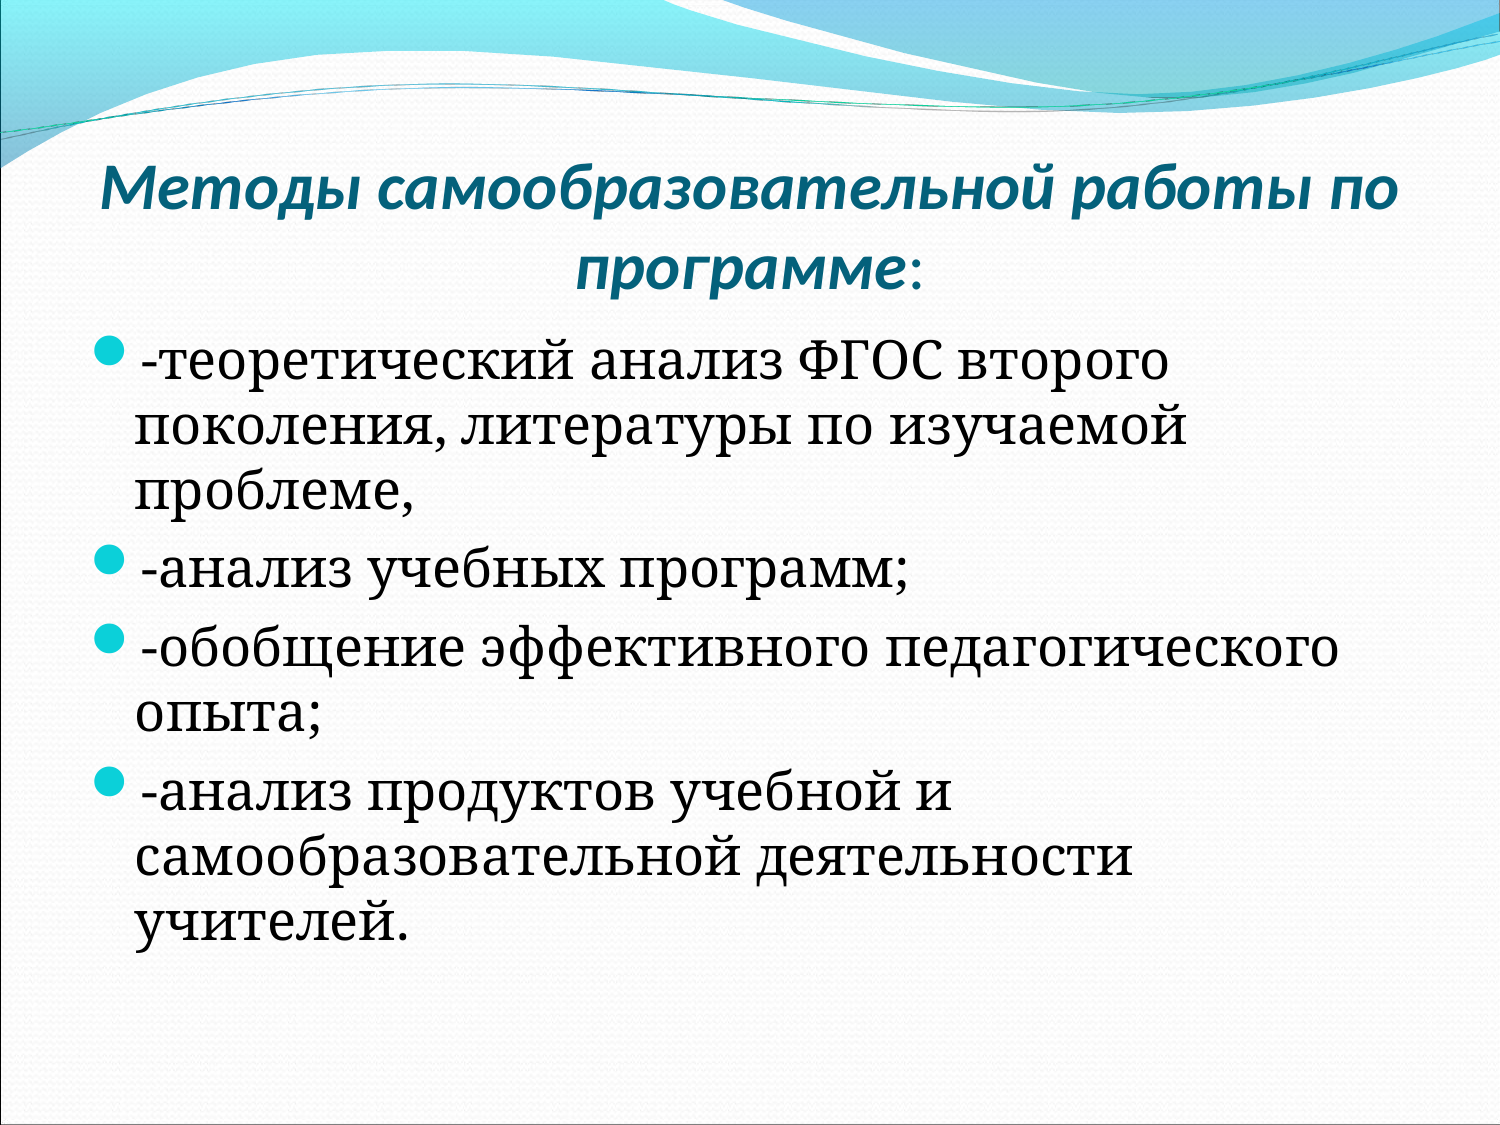

# Методы самообразовательной работы по программе:
-теоретический анализ ФГОС второго поколения, литературы по изучаемой проблеме,
-анализ учебных программ;
-обобщение эффективного педагогического опыта;
-анализ продуктов учебной и самообразовательной деятельности учителей.